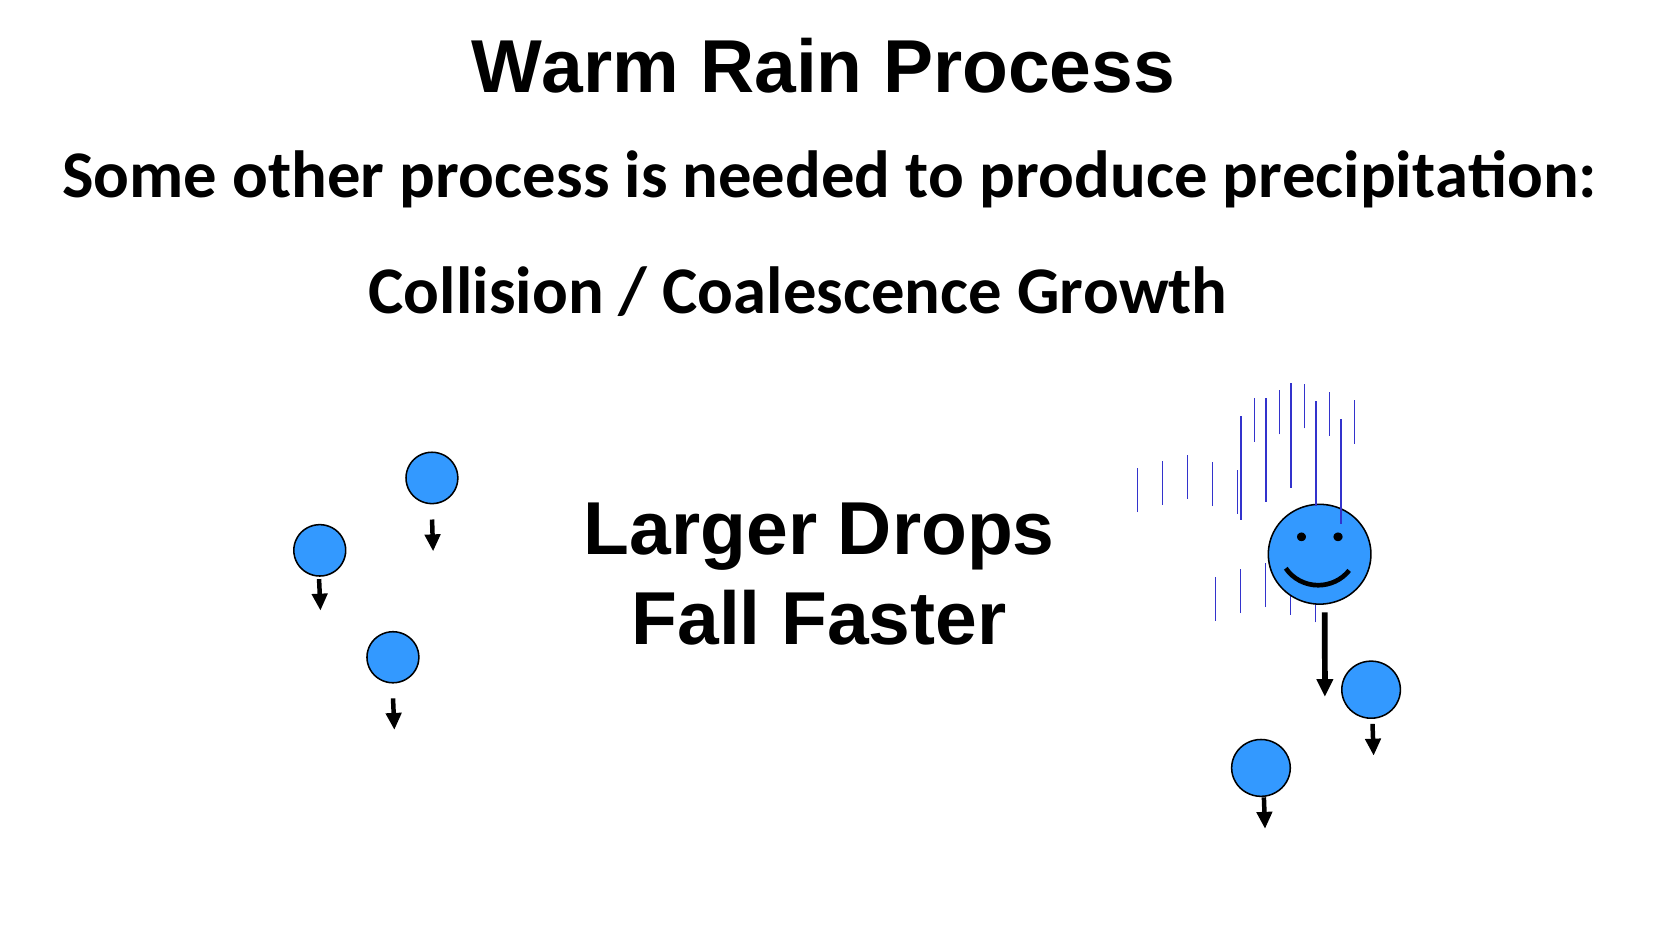

# Warm Rain Process
Some other process is needed to produce precipitation:
Collision / Coalescence Growth
Larger Drops Fall Faster
Condensation Produces Drops to Small to Precipitate